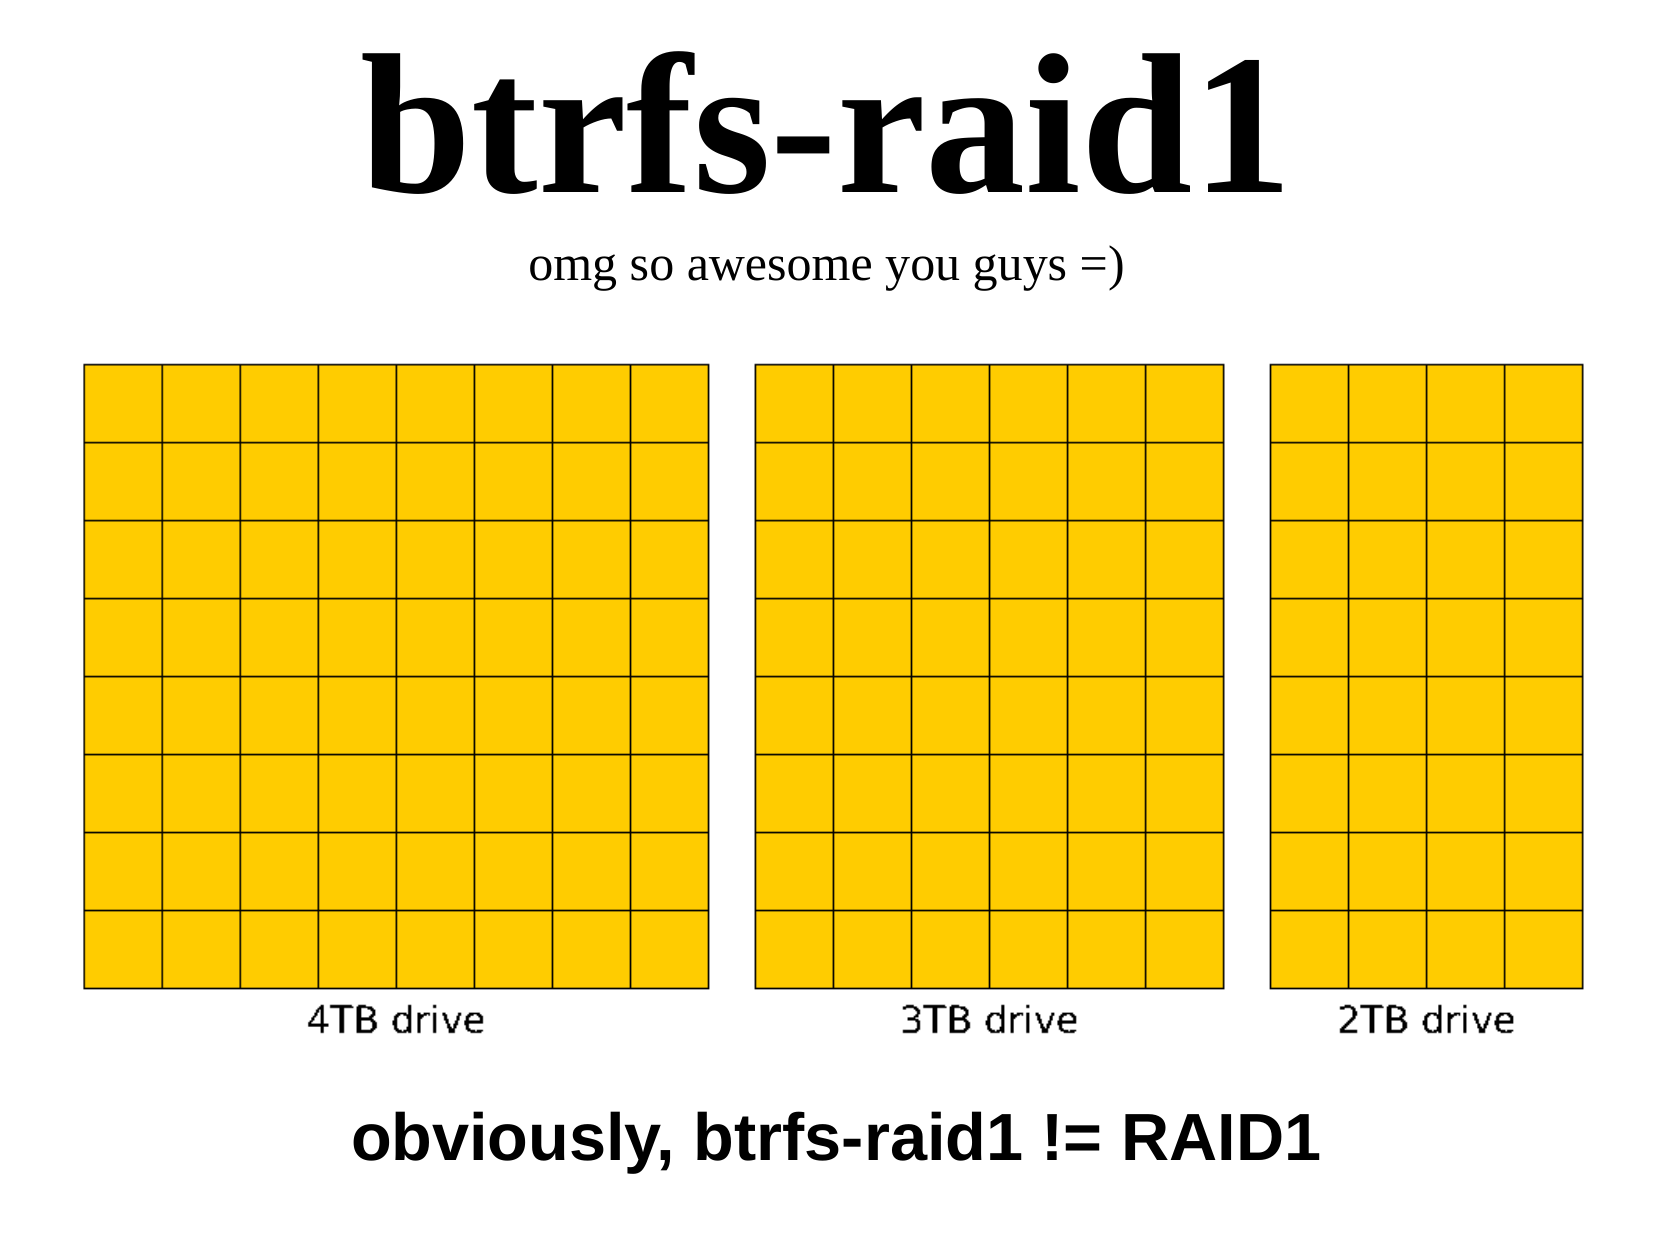

# btrfs-raid1 omg so awesome you guys =)
| obviously, btrfs-raid1 != RAID1 |
| --- |